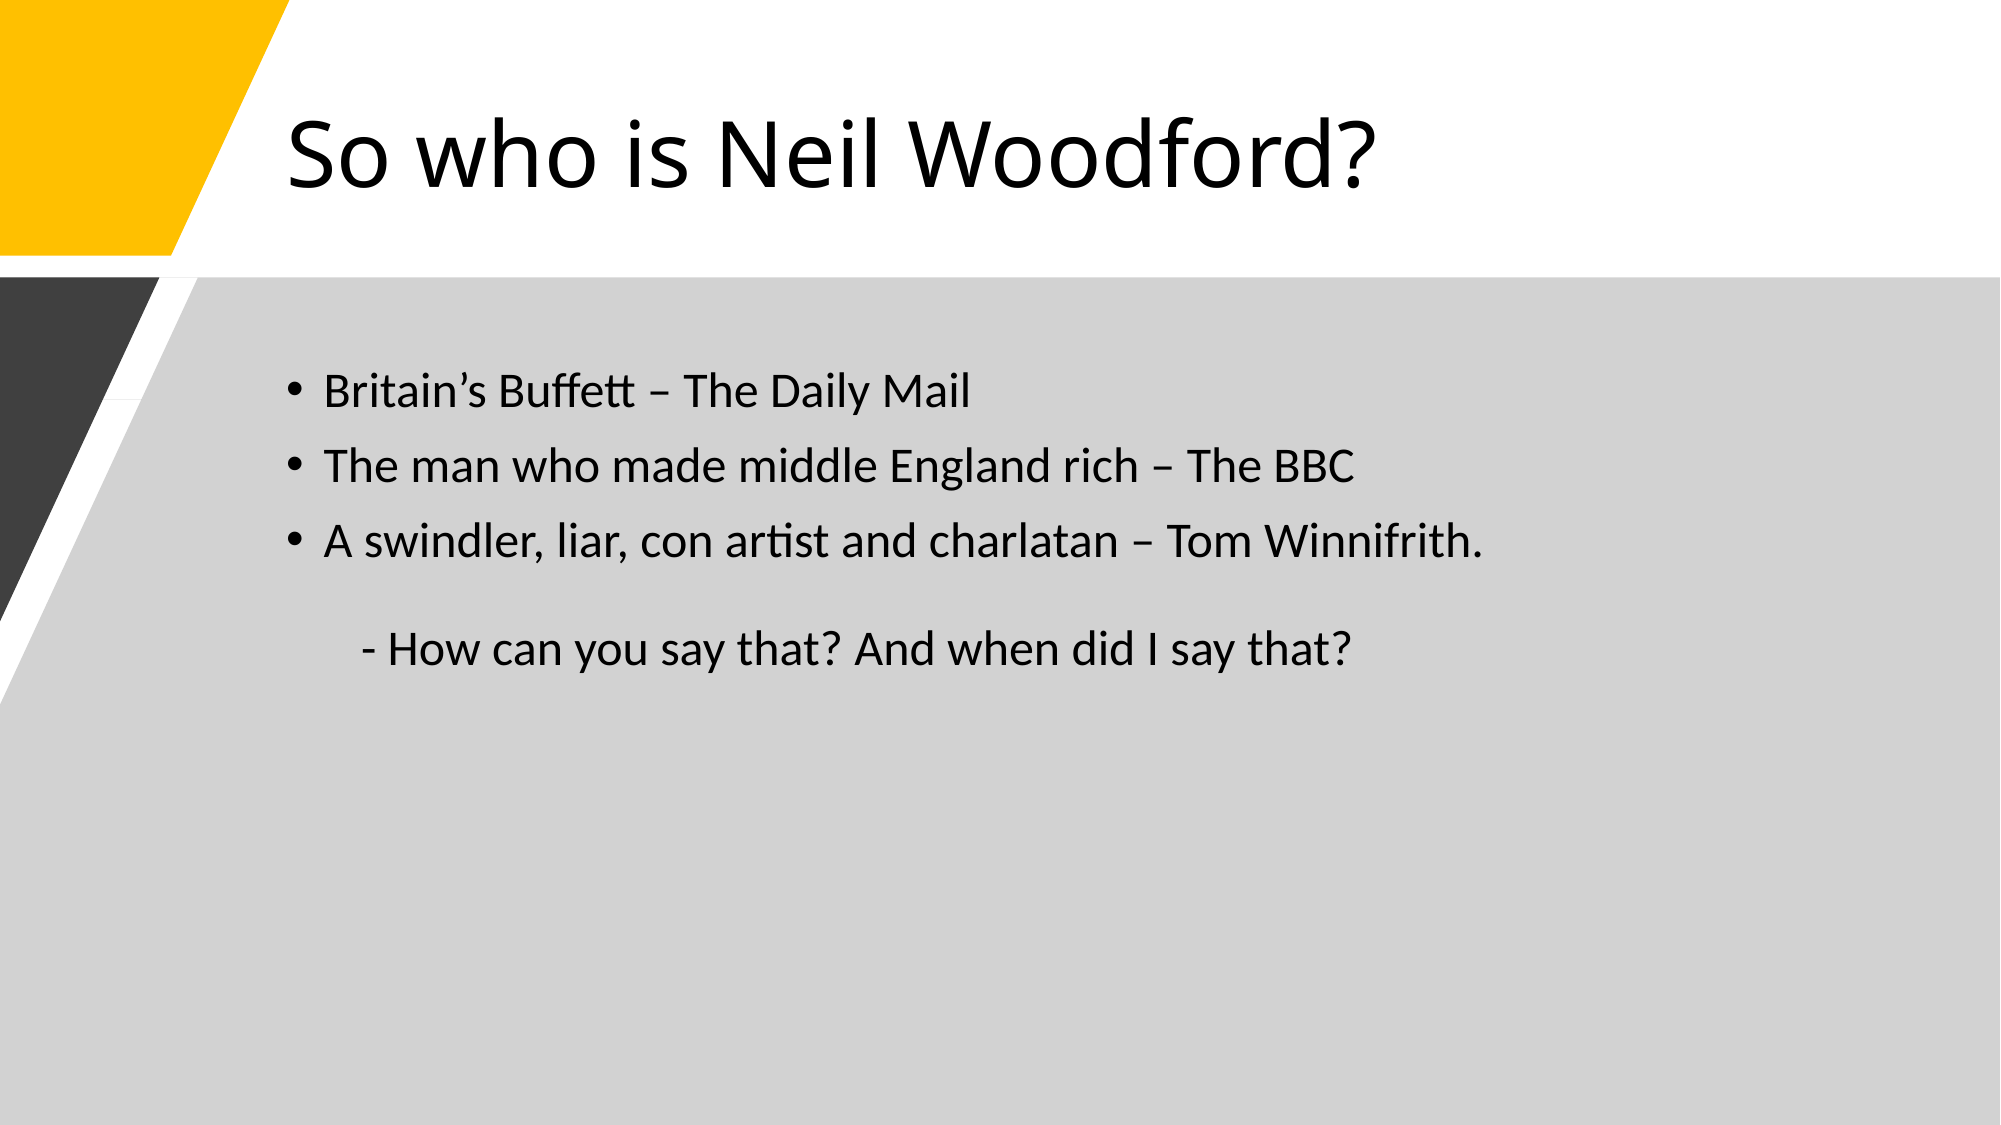

# So who is Neil Woodford?
Britain’s Buffett – The Daily Mail
The man who made middle England rich – The BBC
A swindler, liar, con artist and charlatan – Tom Winnifrith.
- How can you say that? And when did I say that?